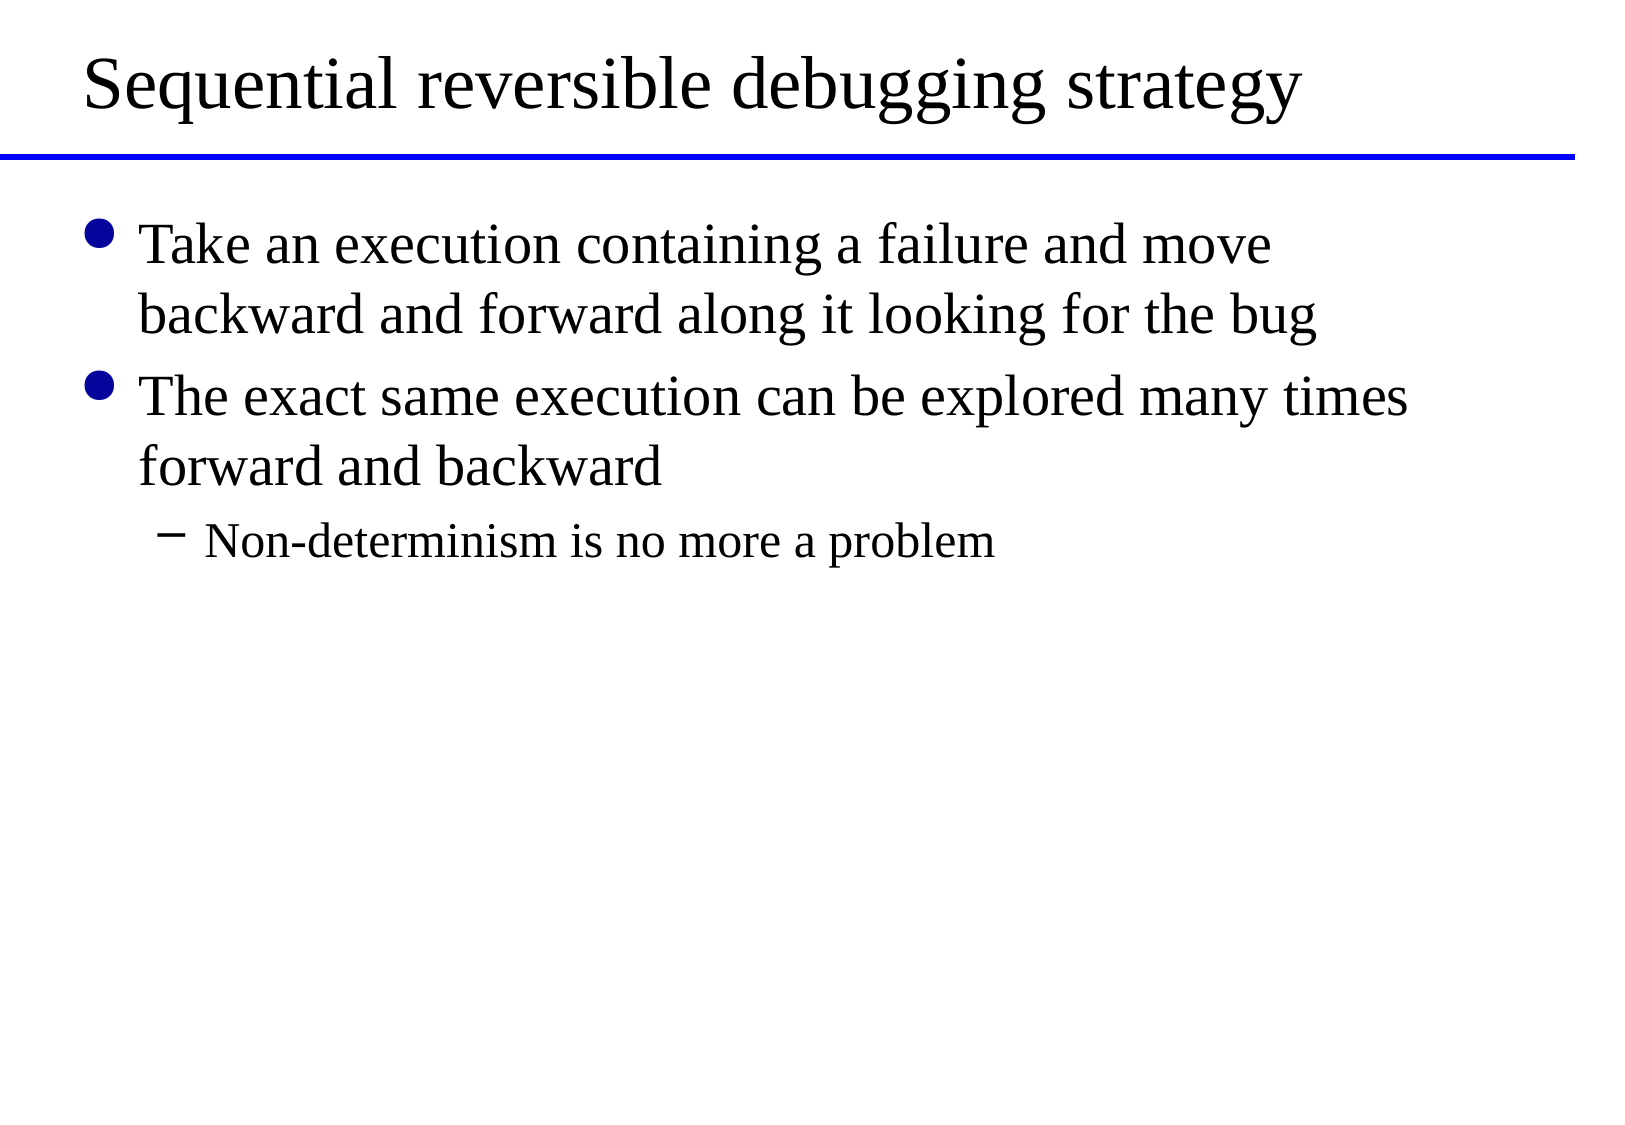

# Sequential reversible debugging strategy
Take an execution containing a failure and move backward and forward along it looking for the bug
The exact same execution can be explored many times forward and backward
Non-determinism is no more a problem